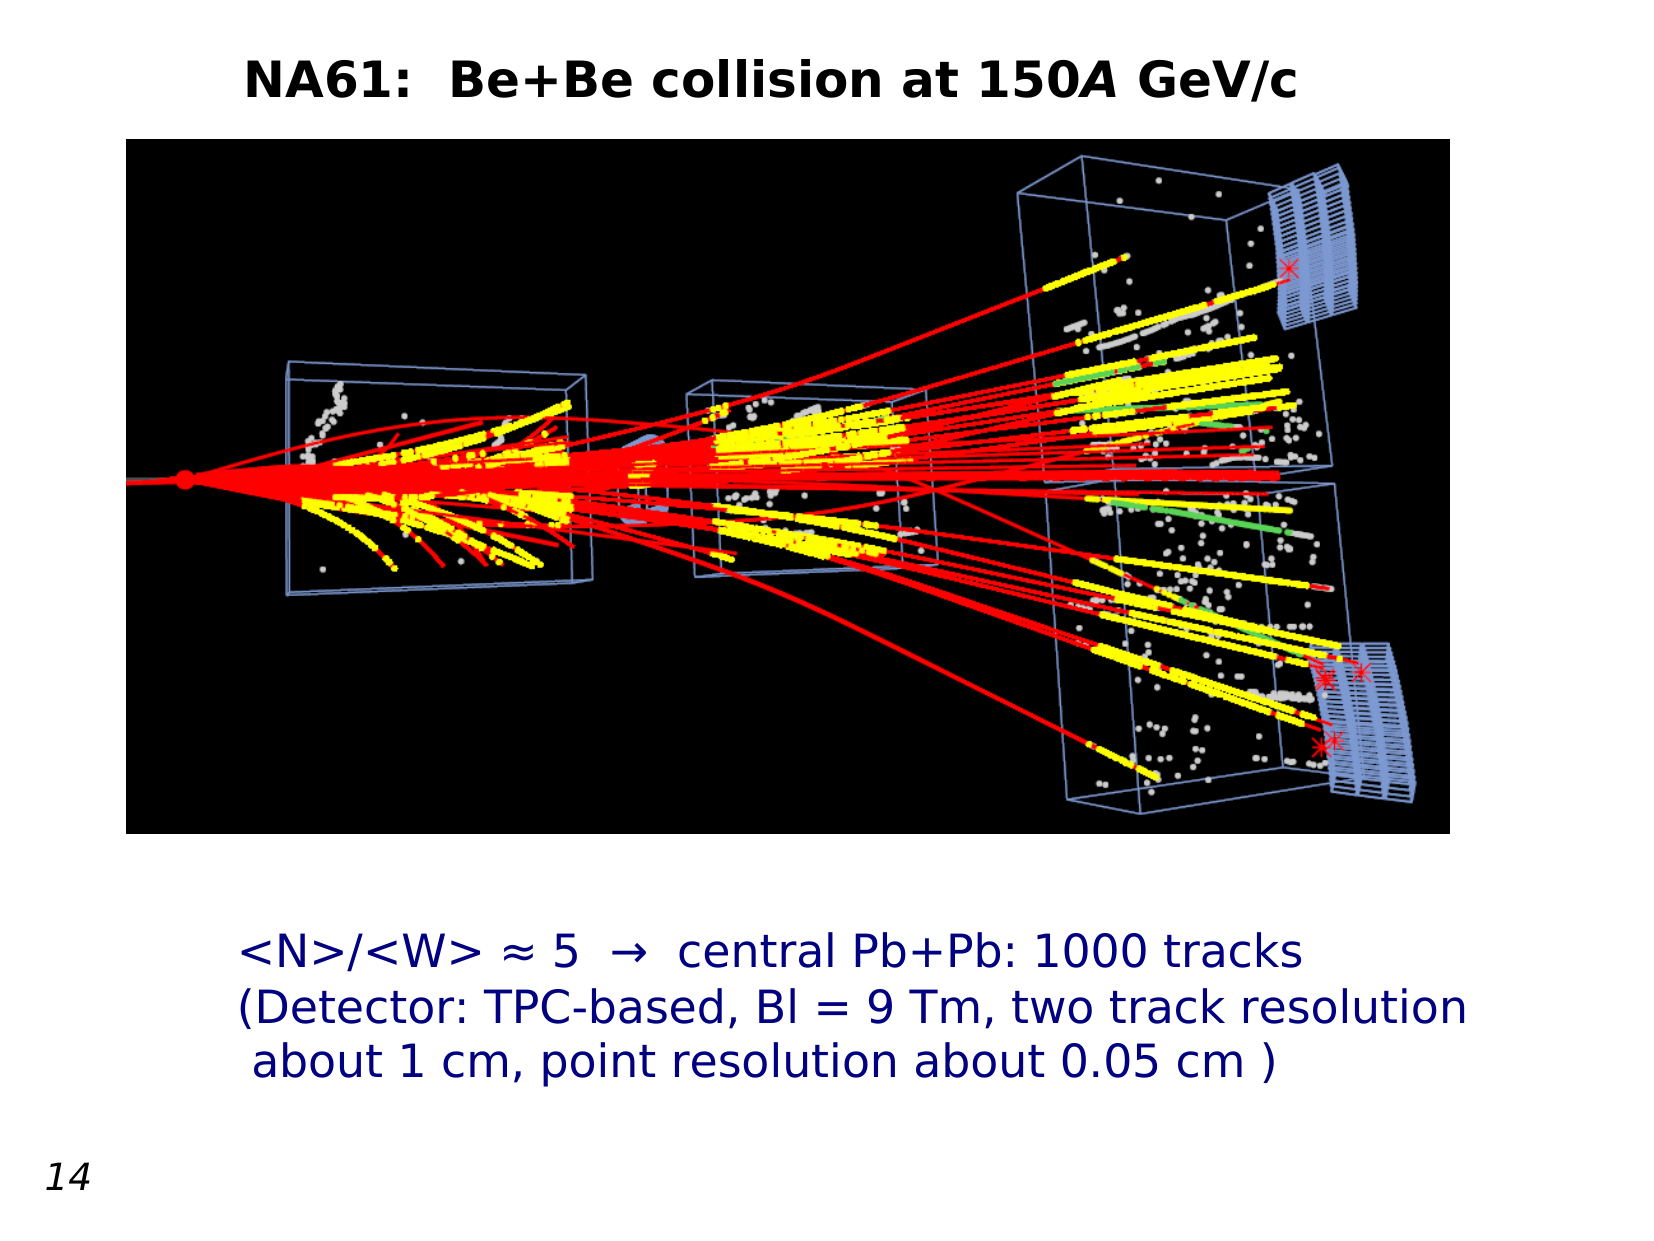

NA61: Be+Be collision at 150A GeV/c
<N>/<W> ≈ 5 → central Pb+Pb: 1000 tracks
(Detector: TPC-based, Bl = 9 Tm, two track resolution
 about 1 cm, point resolution about 0.05 cm )